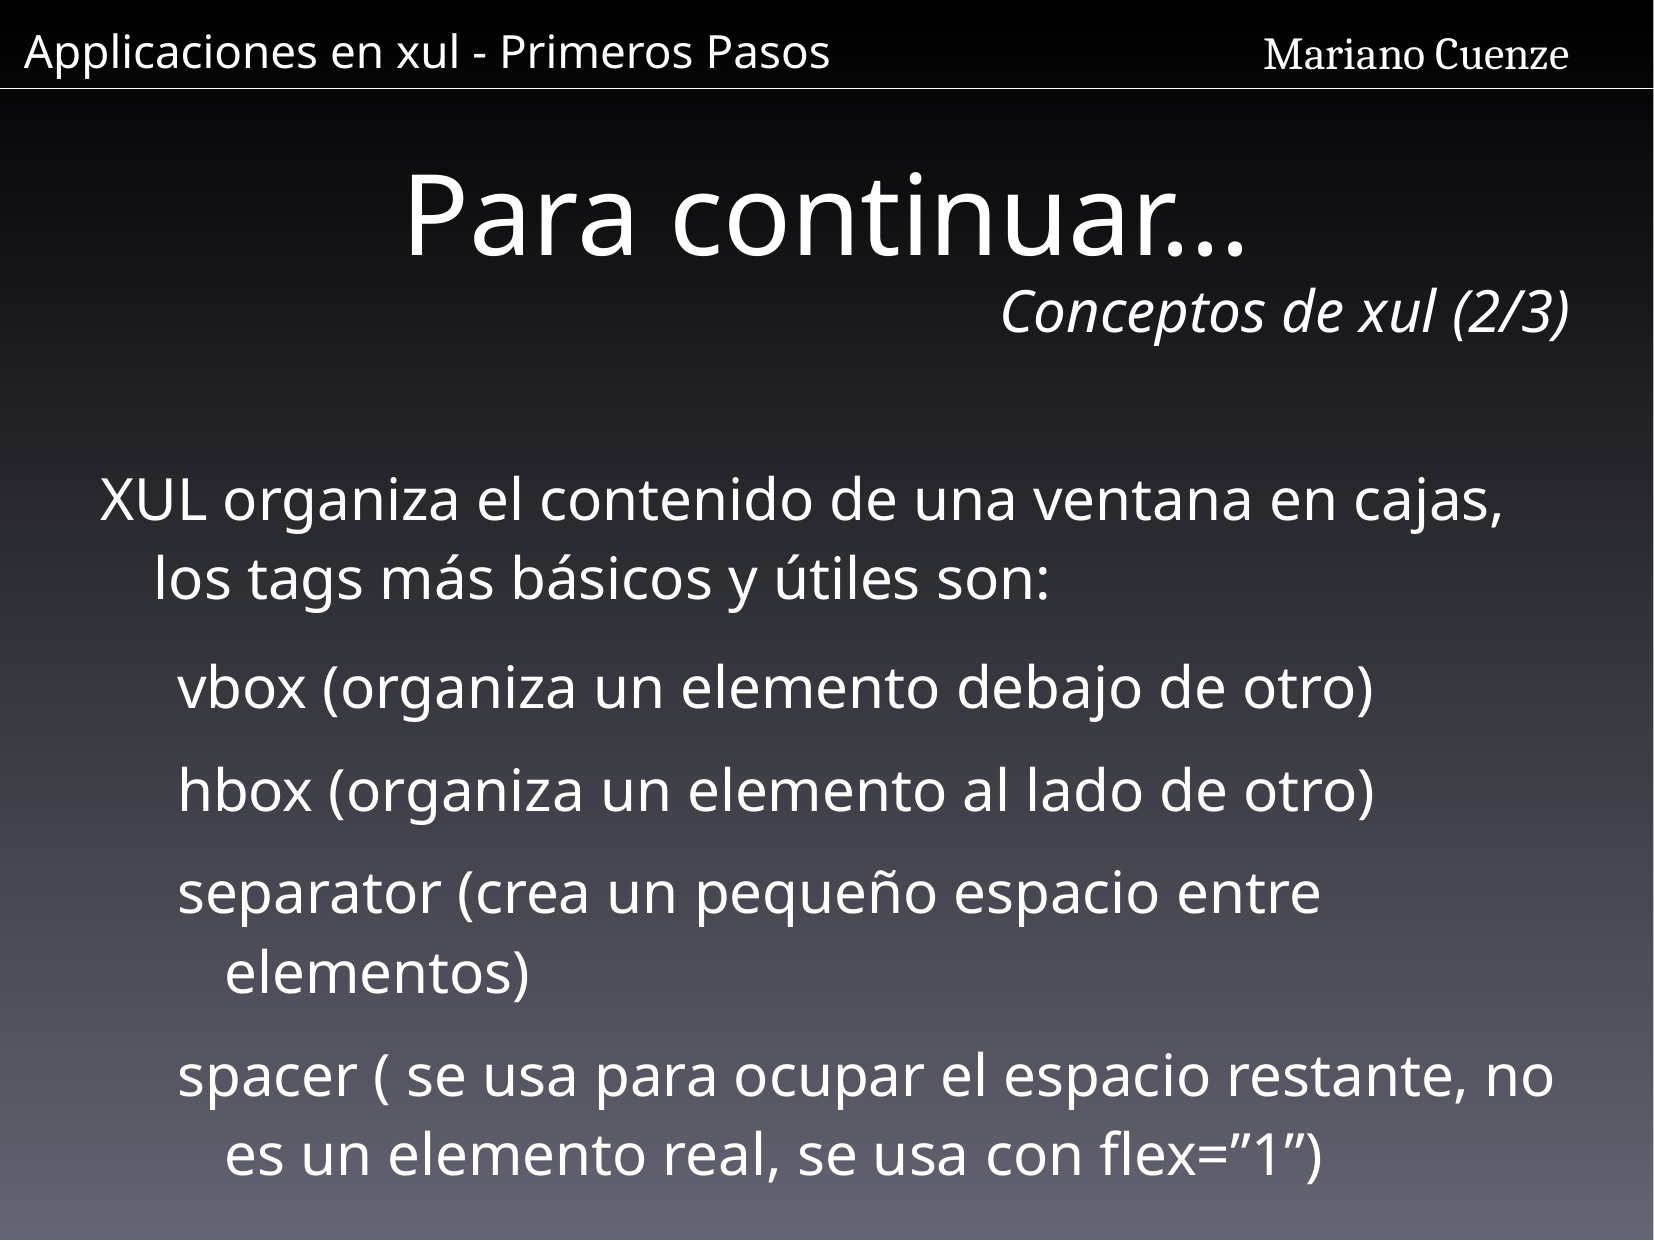

Applicaciones en xul - Primeros Pasos
Mariano Cuenze
# Para continuar...
Conceptos de xul (2/3)
XUL organiza el contenido de una ventana en cajas, los tags más básicos y útiles son:
vbox (organiza un elemento debajo de otro)
hbox (organiza un elemento al lado de otro)
separator (crea un pequeño espacio entre elementos)
spacer ( se usa para ocupar el espacio restante, no es un elemento real, se usa con flex=”1”)